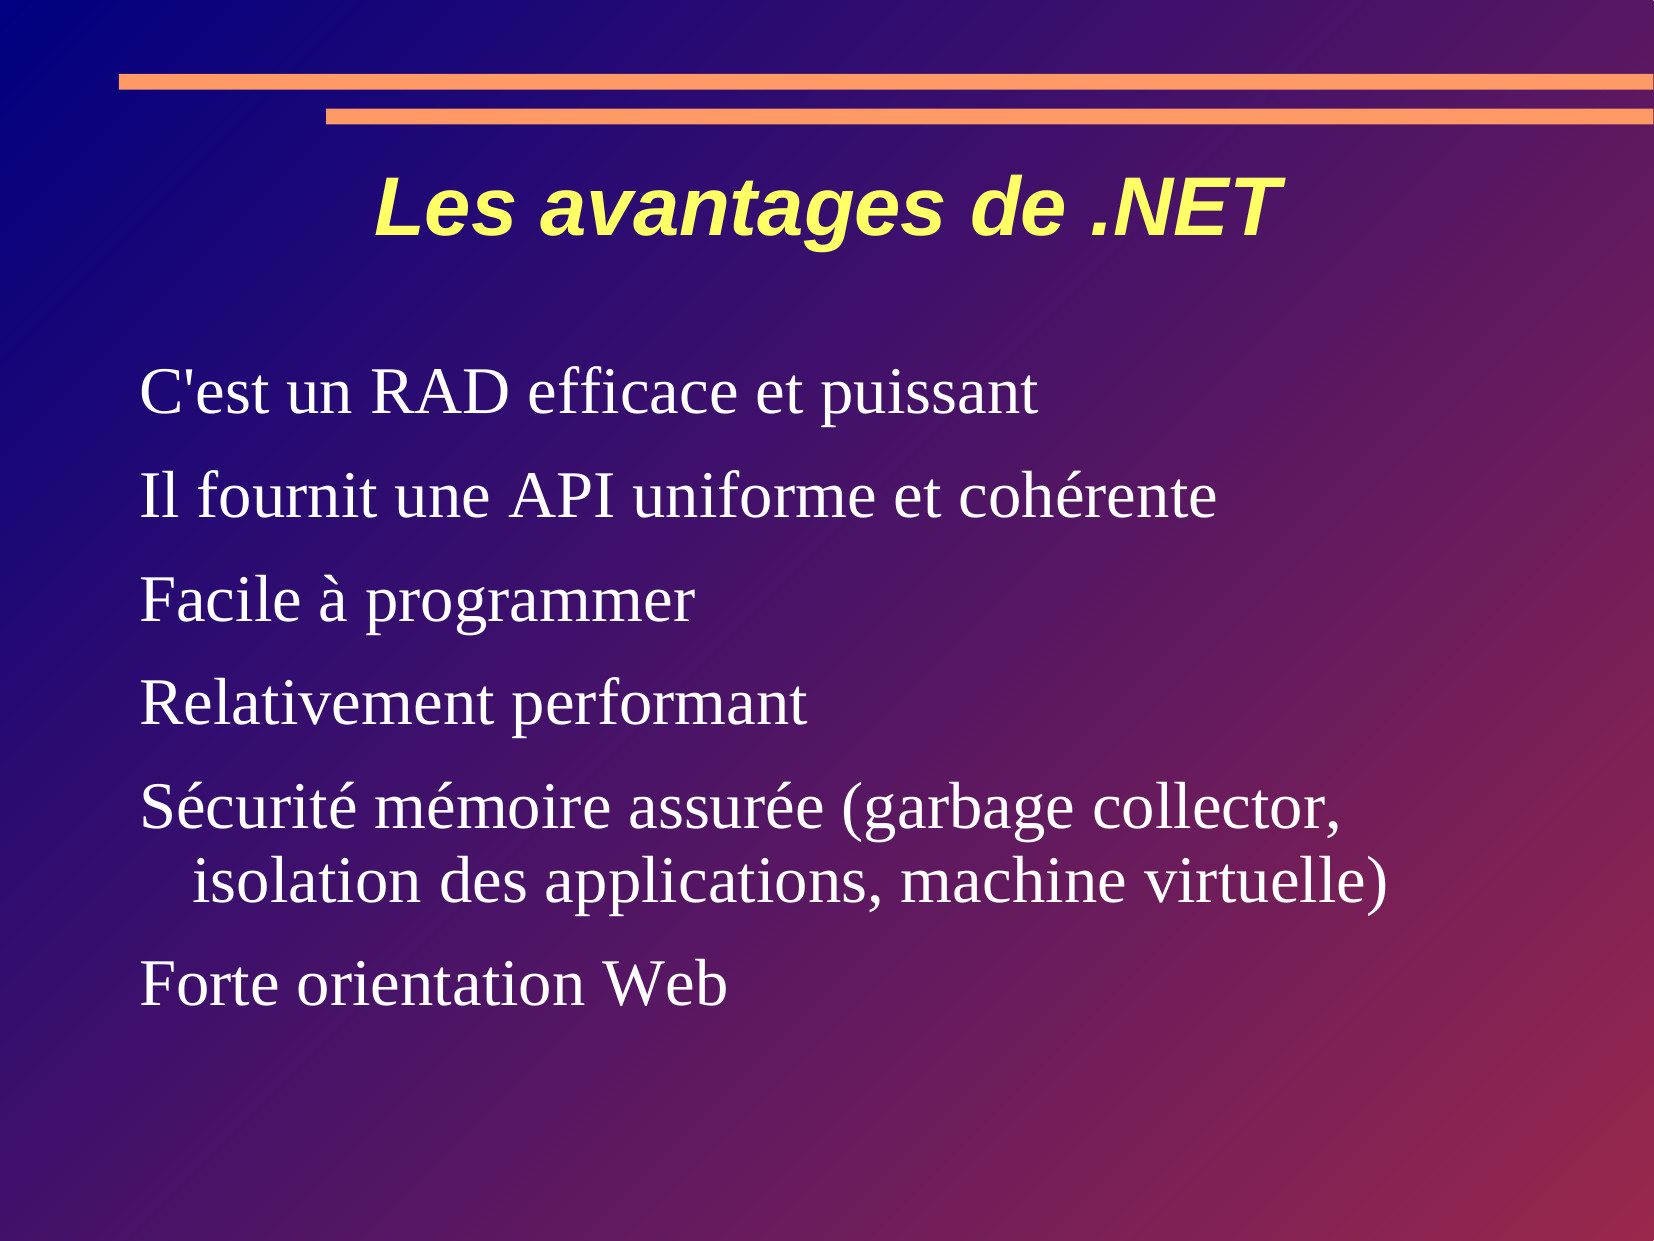

# Les avantages de .NET
C'est un RAD efficace et puissant
Il fournit une API uniforme et cohérente
Facile à programmer
Relativement performant
Sécurité mémoire assurée (garbage collector, isolation des applications, machine virtuelle)
Forte orientation Web